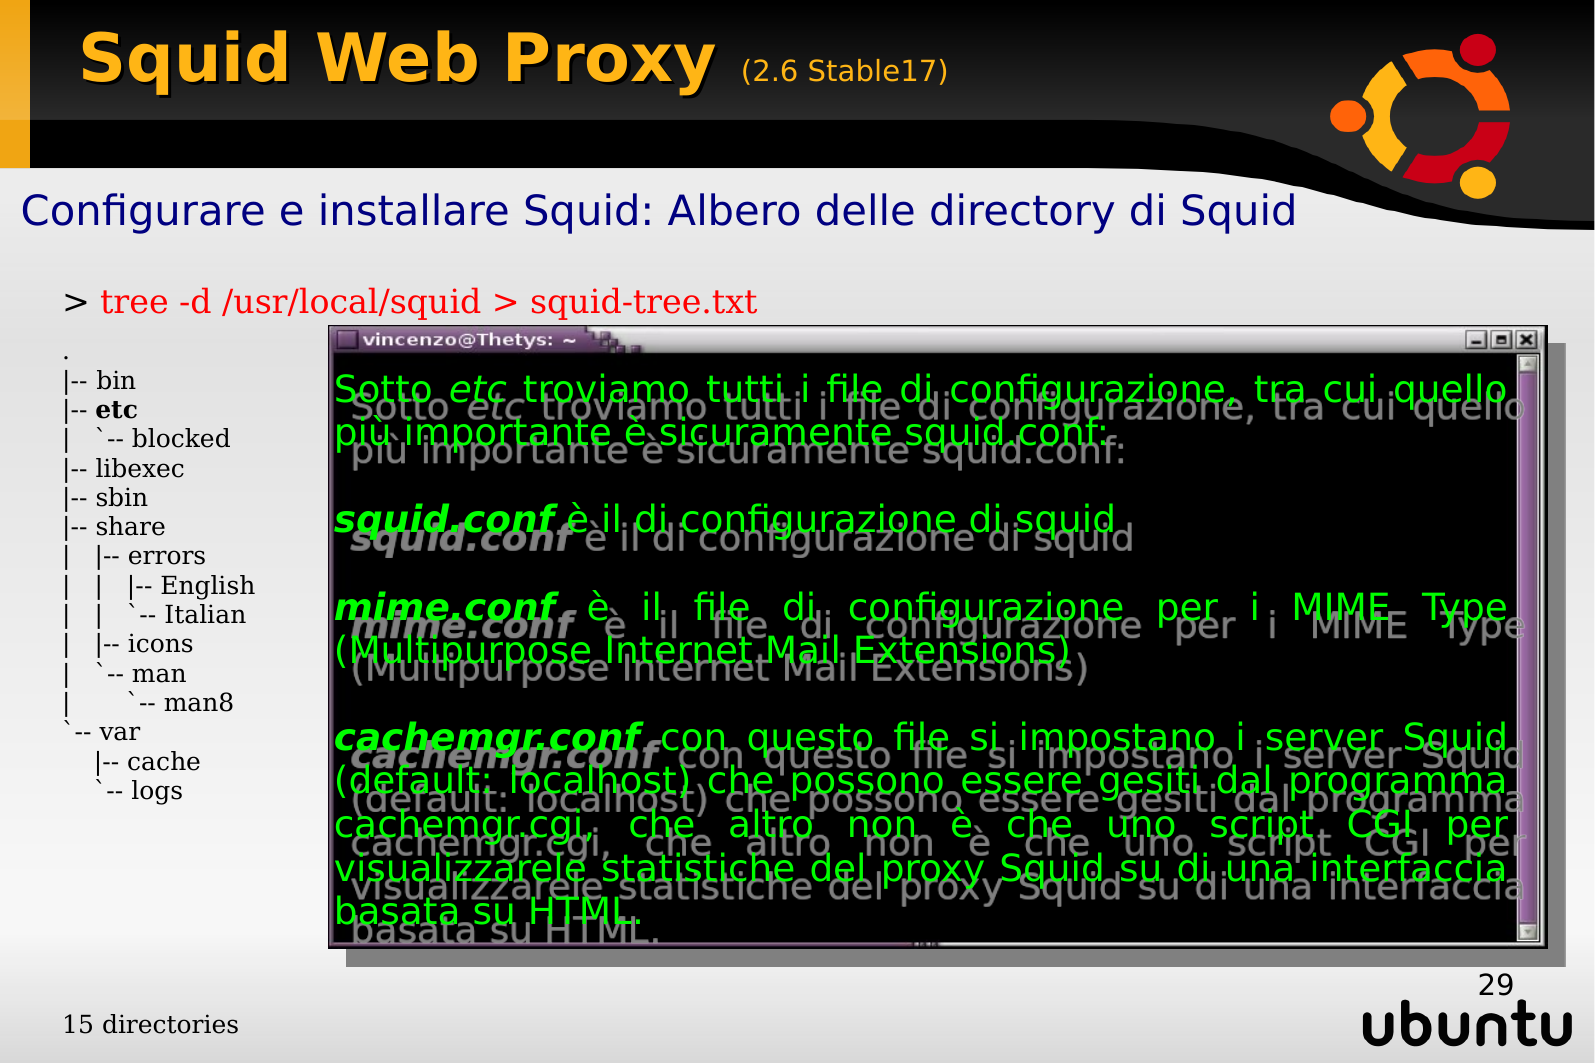

Squid Web Proxy (2.6 Stable17)
Configurare e installare Squid: Albero delle directory di Squid
> tree -d /usr/local/squid > squid-tree.txt
.
|-- bin
|-- etc
| `-- blocked
|-- libexec
|-- sbin
|-- share
| |-- errors
| | |-- English
| | `-- Italian
| |-- icons
| `-- man
| `-- man8
`-- var
 |-- cache
 `-- logs
15 directories
Sotto etc troviamo tutti i file di configurazione, tra cui quello più importante è sicuramente squid.conf:
squid.conf è il di configurazione di squid
mime.conf è il file di configurazione per i MIME Type (Multipurpose Internet Mail Extensions)
cachemgr.conf con questo file si impostano i server Squid (default: localhost) che possono essere gesiti dal programma cachemgr.cgi, che altro non è che uno script CGI per visualizzarele statistiche del proxy Squid su di una interfaccia basata su HTML.
29